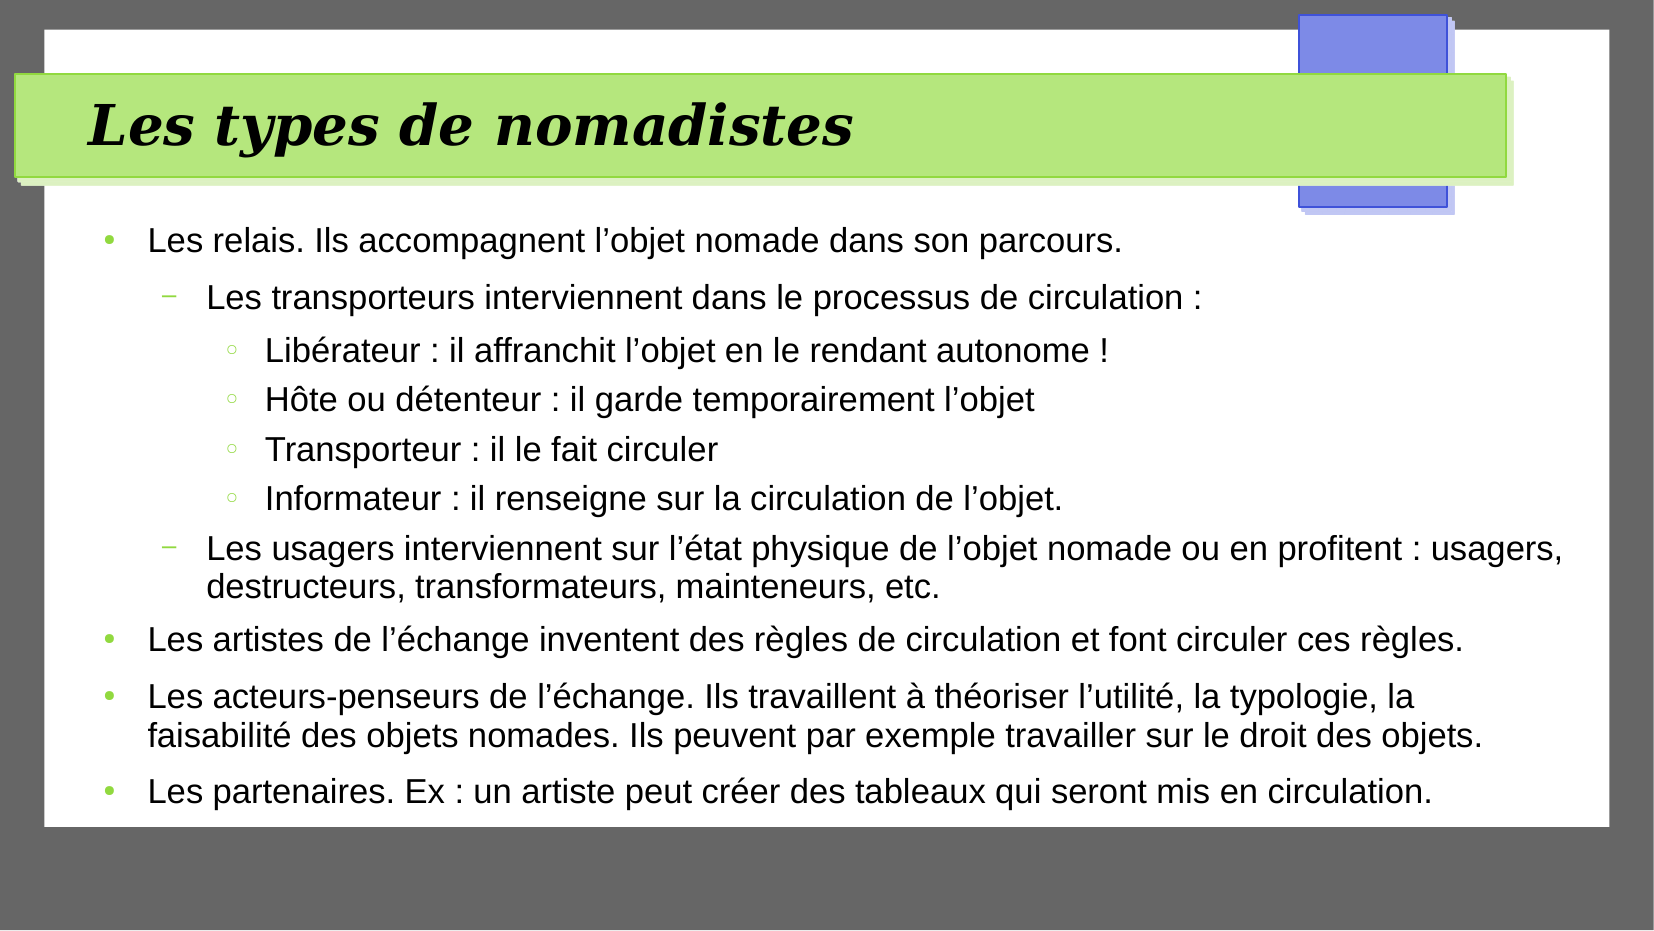

# Les types de nomadistes
Les relais. Ils accompagnent l’objet nomade dans son parcours.
Les transporteurs interviennent dans le processus de circulation :
Libérateur : il affranchit l’objet en le rendant autonome !
Hôte ou détenteur : il garde temporairement l’objet
Transporteur : il le fait circuler
Informateur : il renseigne sur la circulation de l’objet.
Les usagers interviennent sur l’état physique de l’objet nomade ou en profitent : usagers, destructeurs, transformateurs, mainteneurs, etc.
Les artistes de l’échange inventent des règles de circulation et font circuler ces règles.
Les acteurs-penseurs de l’échange. Ils travaillent à théoriser l’utilité, la typologie, la faisabilité des objets nomades. Ils peuvent par exemple travailler sur le droit des objets.
Les partenaires. Ex : un artiste peut créer des tableaux qui seront mis en circulation.